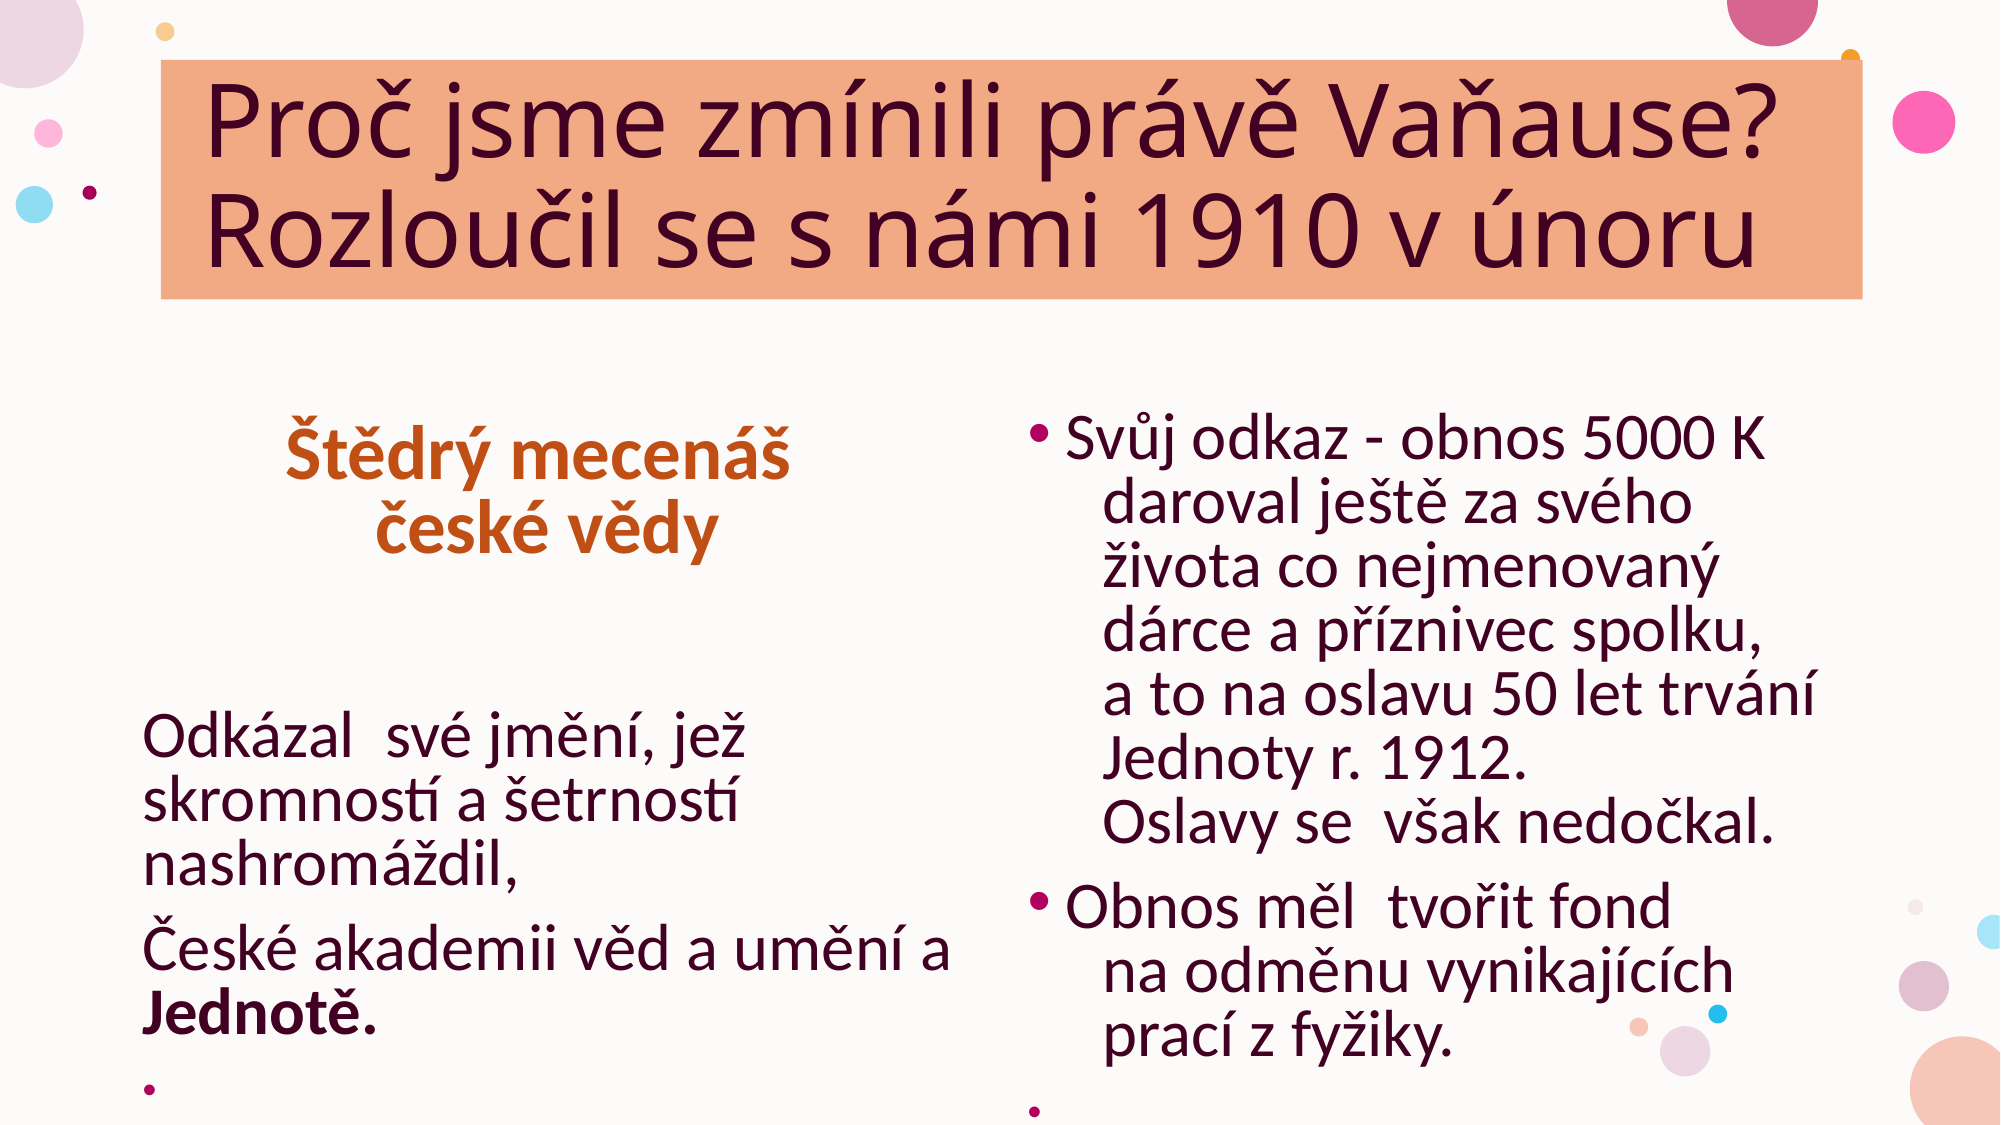

# Proč jsme zmínili právě Vaňause? Rozloučil se s námi 1910 v únoru
Štědrý mecenáš
české vědy
Odkázal své jmění, jež skromností a šetrností nashromáždil,
České akademii věd a umění a Jednotě.
Svůj odkaz - obnos 5000 K
daroval ještě za svého života co nejmenovaný dárce a příznivec spolku,
a to na oslavu 50 let trvání Jednoty r. 1912.
Oslavy se však nedočkal.
Obnos měl tvořit fond
na odměnu vynikajících prací z fyžiky.